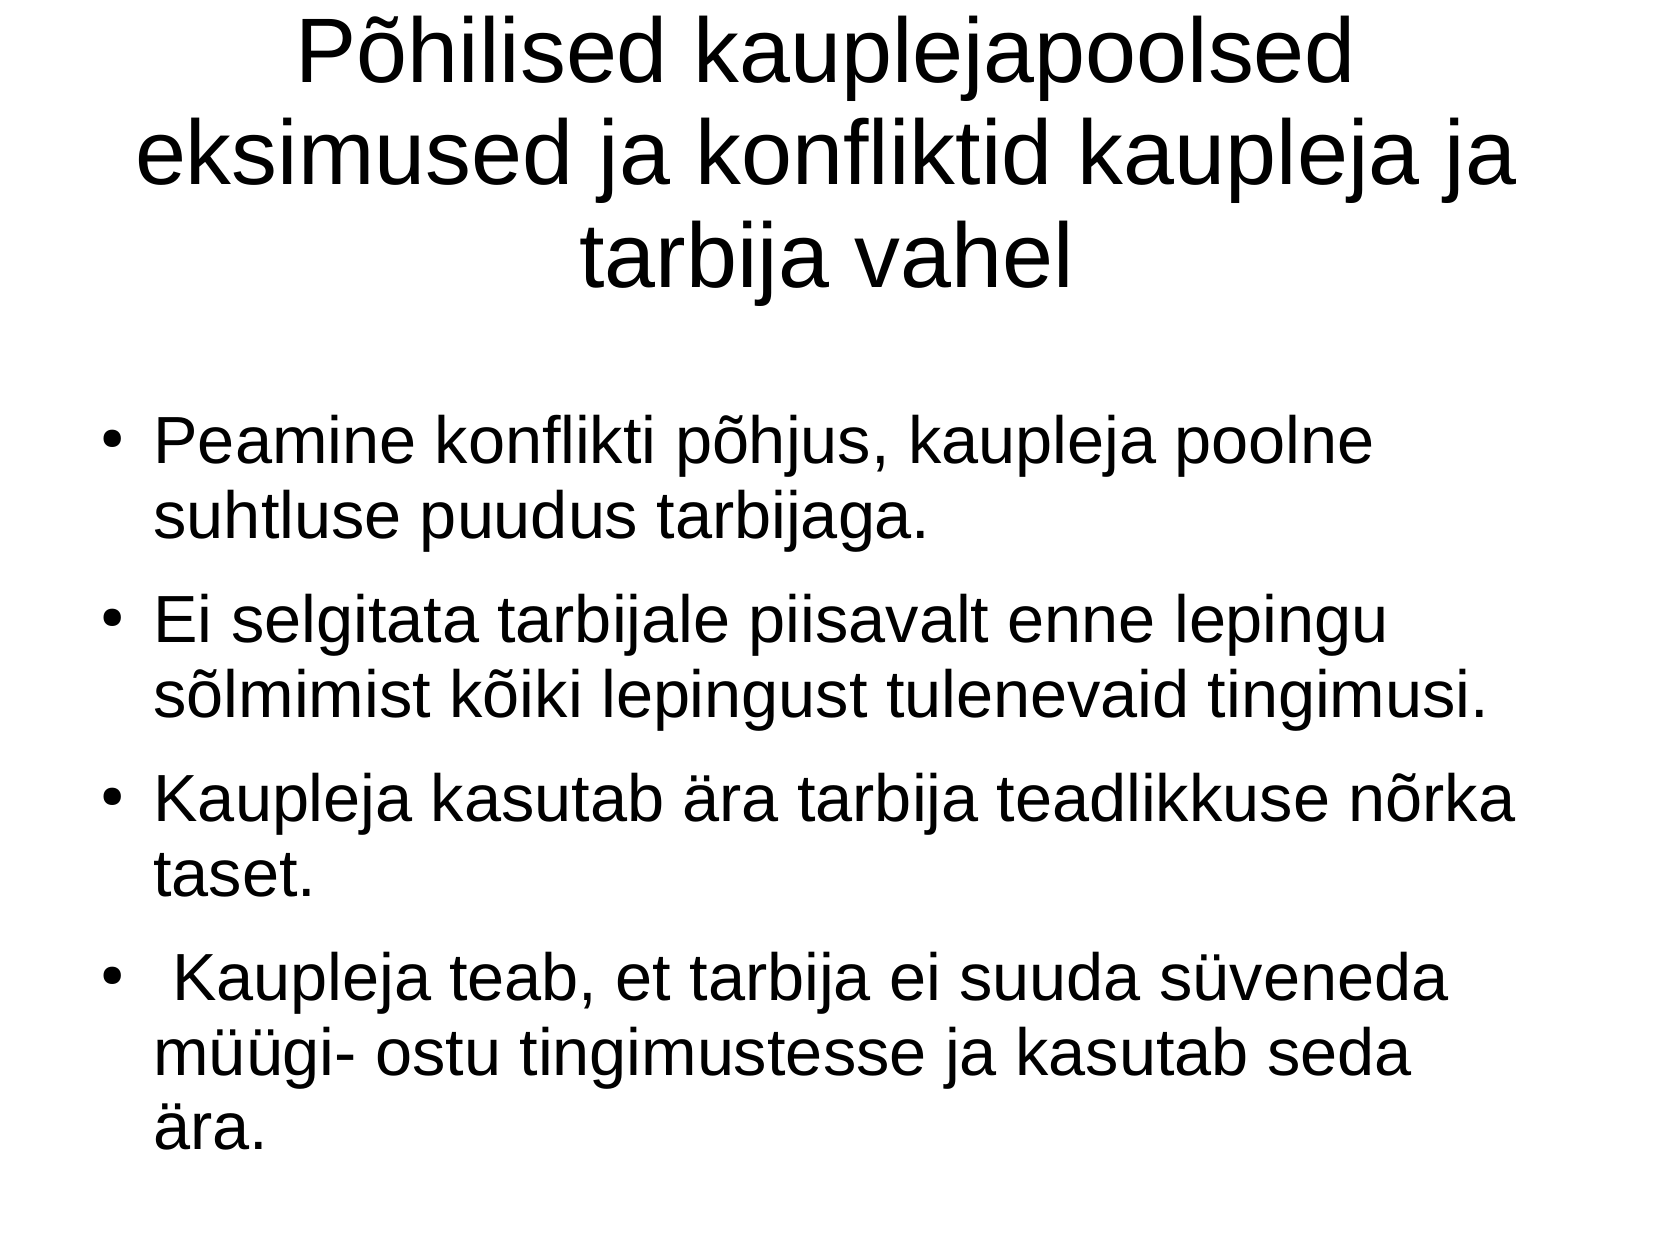

# Põhilised kauplejapoolsed eksimused ja konfliktid kaupleja ja tarbija vahel
Peamine konflikti põhjus, kaupleja poolne suhtluse puudus tarbijaga.
Ei selgitata tarbijale piisavalt enne lepingu sõlmimist kõiki lepingust tulenevaid tingimusi.
Kaupleja kasutab ära tarbija teadlikkuse nõrka taset.
 Kaupleja teab, et tarbija ei suuda süveneda müügi- ostu tingimustesse ja kasutab seda ära.